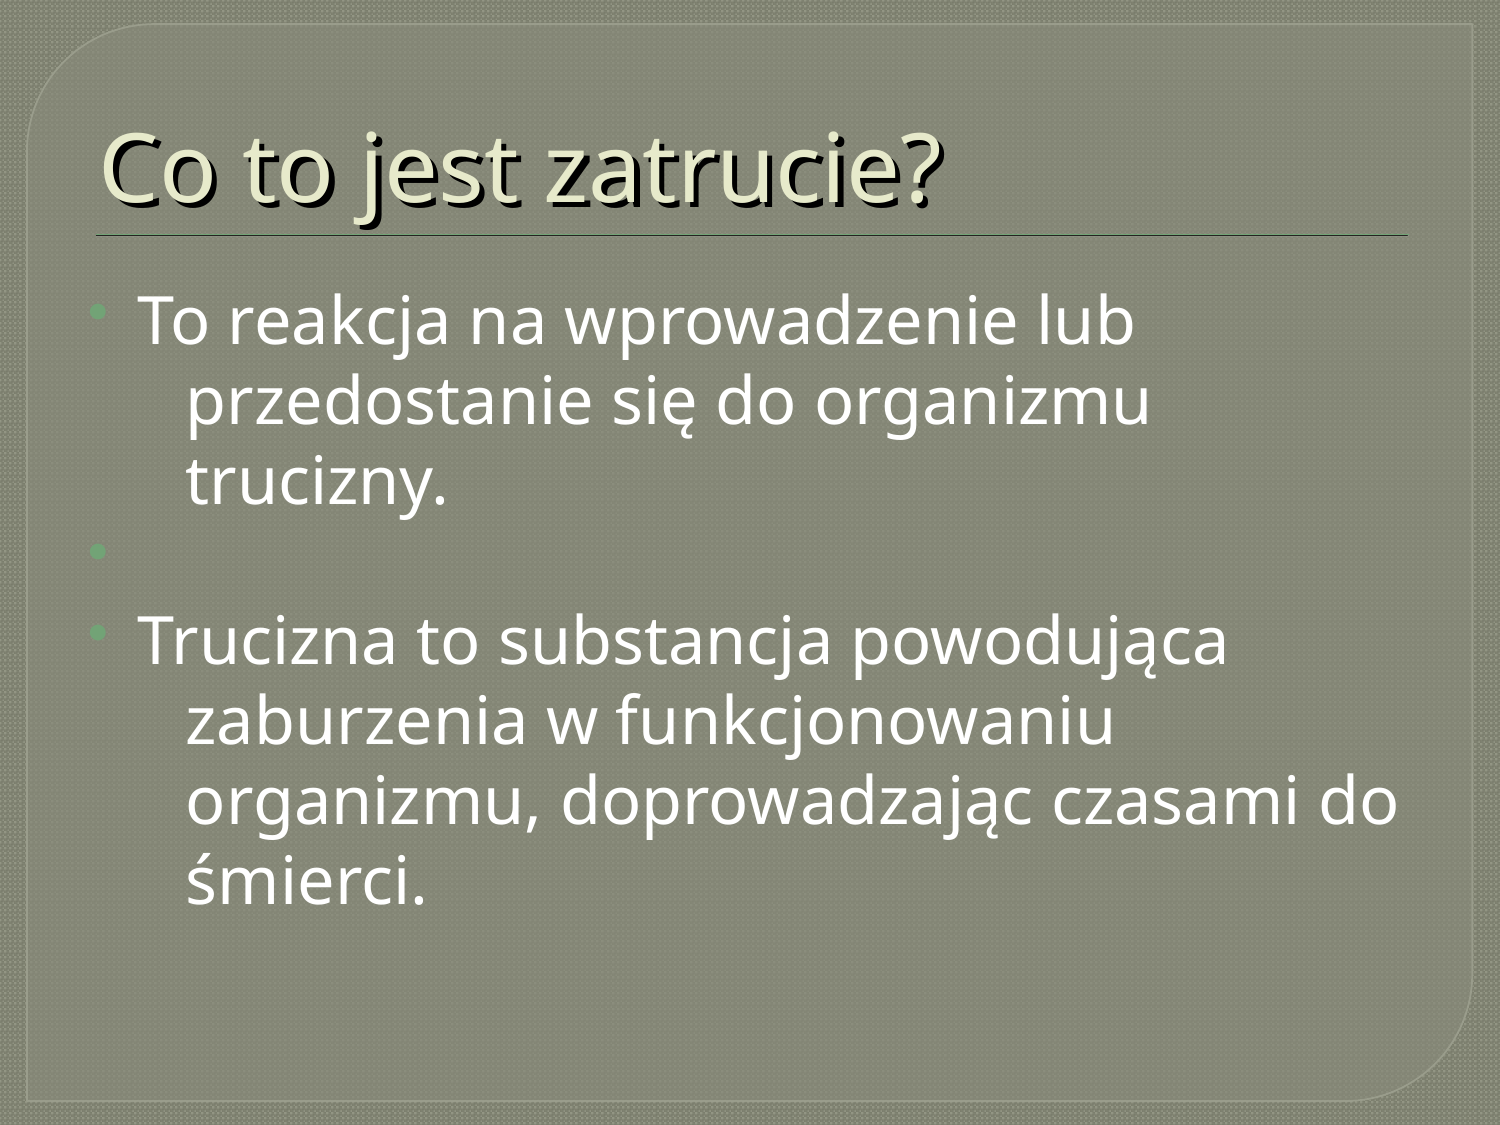

# Co to jest zatrucie?
To reakcja na wprowadzenie lub przedostanie się do organizmu trucizny.
Trucizna to substancja powodująca zaburzenia w funkcjonowaniu organizmu, doprowadzając czasami do śmierci.